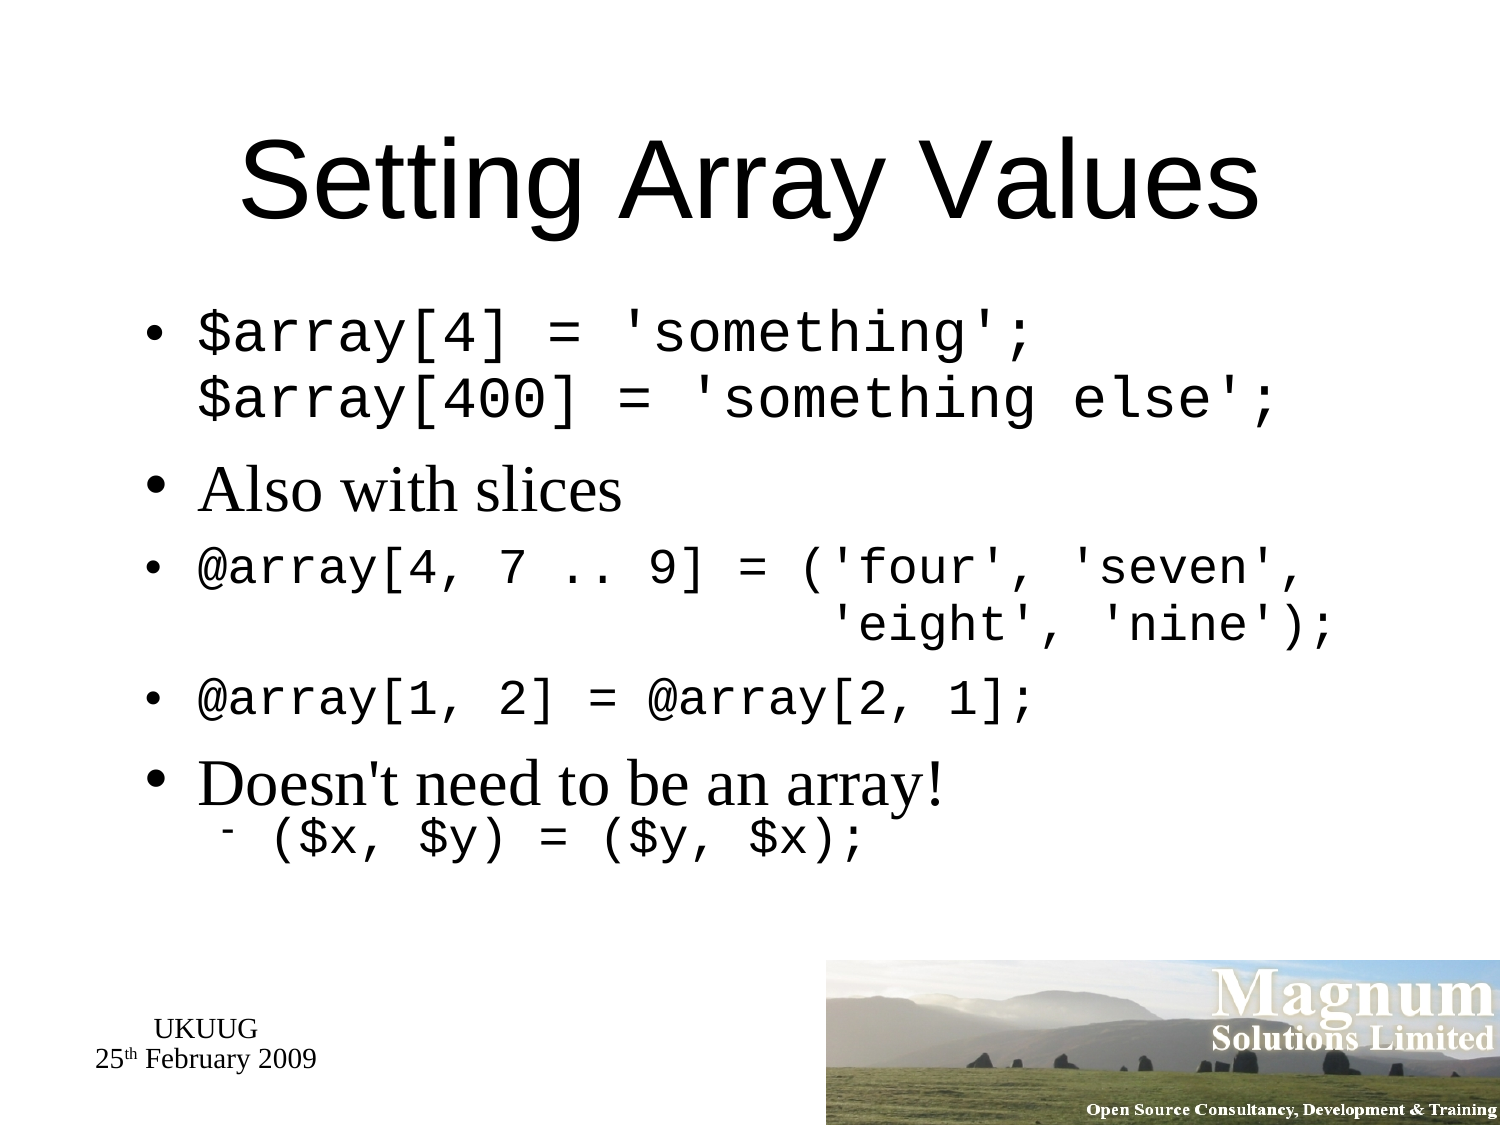

# Setting Array Values
$array[4] = 'something';
$array[400] = 'something else';
Also with slices
@array[4, 7 .. 9] = ('four', 'seven',
 'eight', 'nine');
@array[1, 2] = @array[2, 1];
Doesn't need to be an array!
($x, $y) = ($y, $x);
31